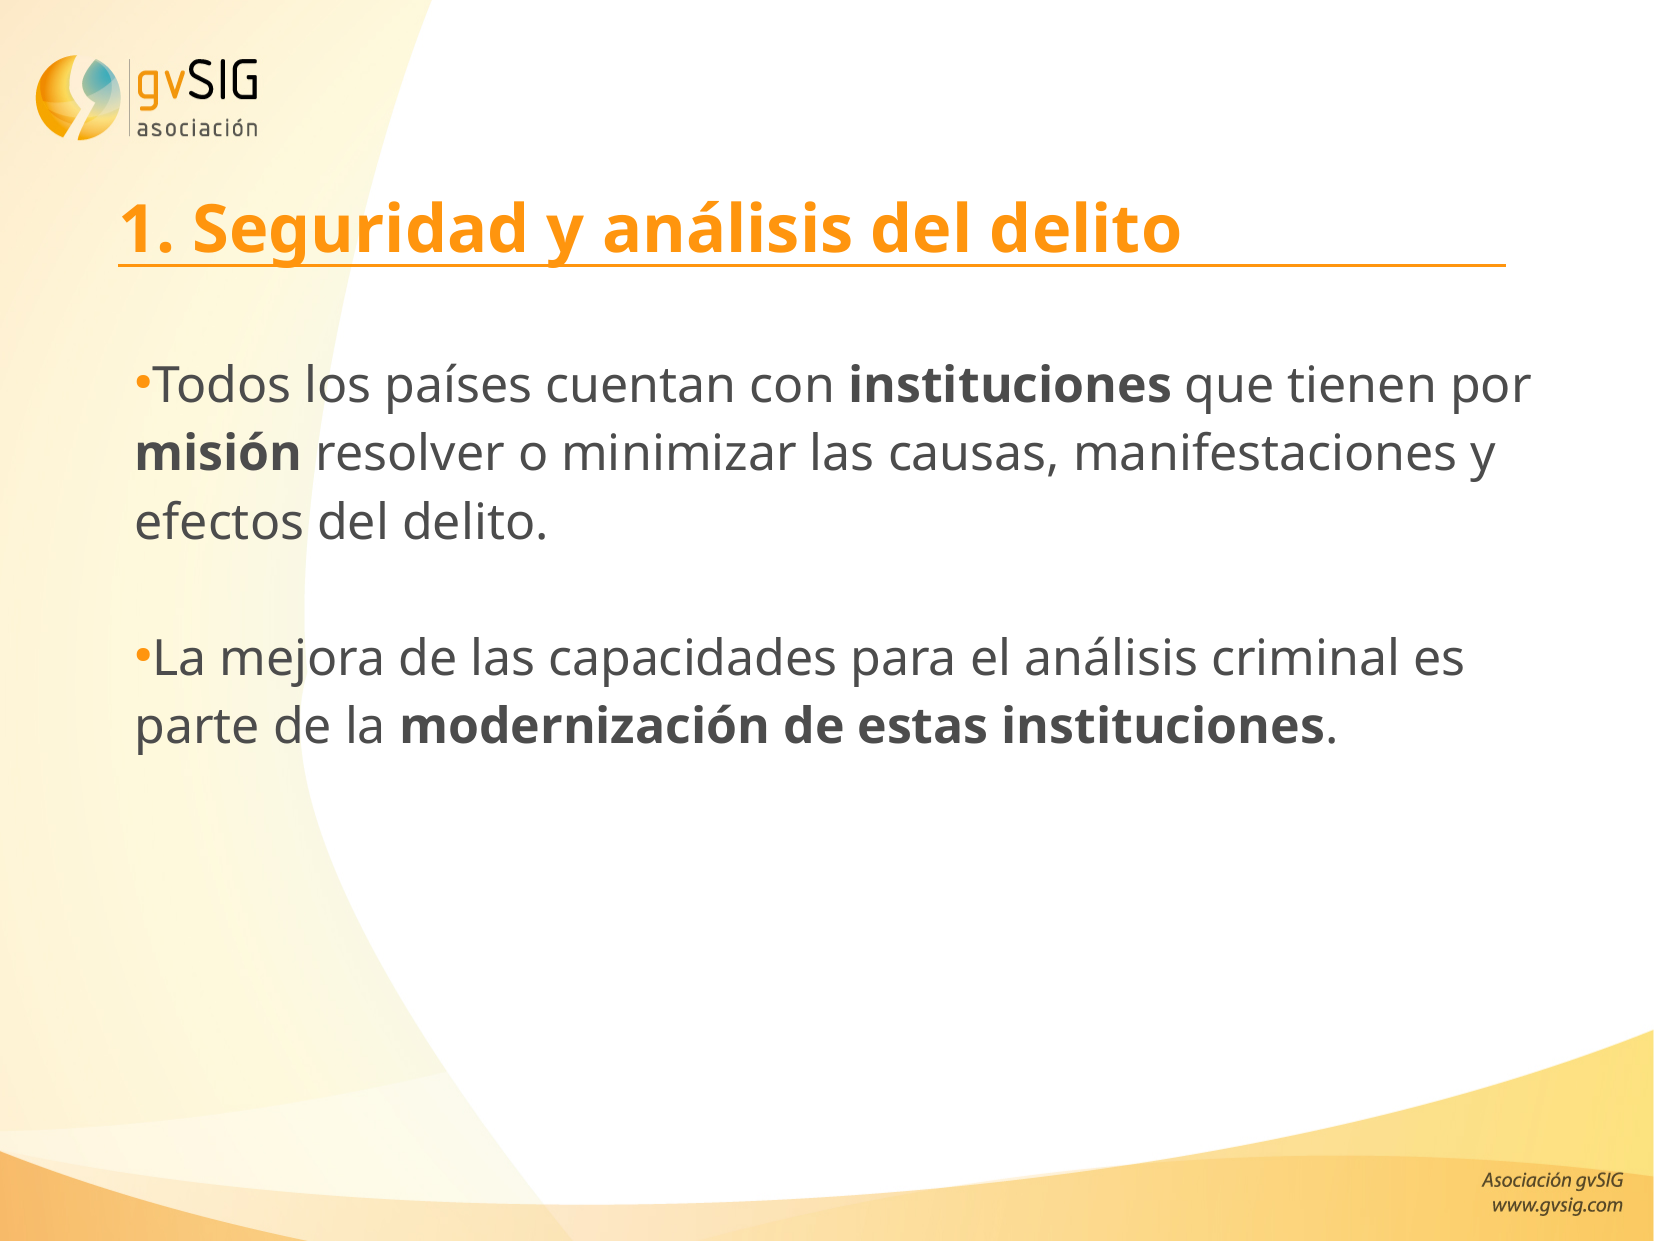

# 1. Seguridad y análisis del delito
Todos los países cuentan con instituciones que tienen por misión resolver o minimizar las causas, manifestaciones y efectos del delito.
La mejora de las capacidades para el análisis criminal es parte de la modernización de estas instituciones.